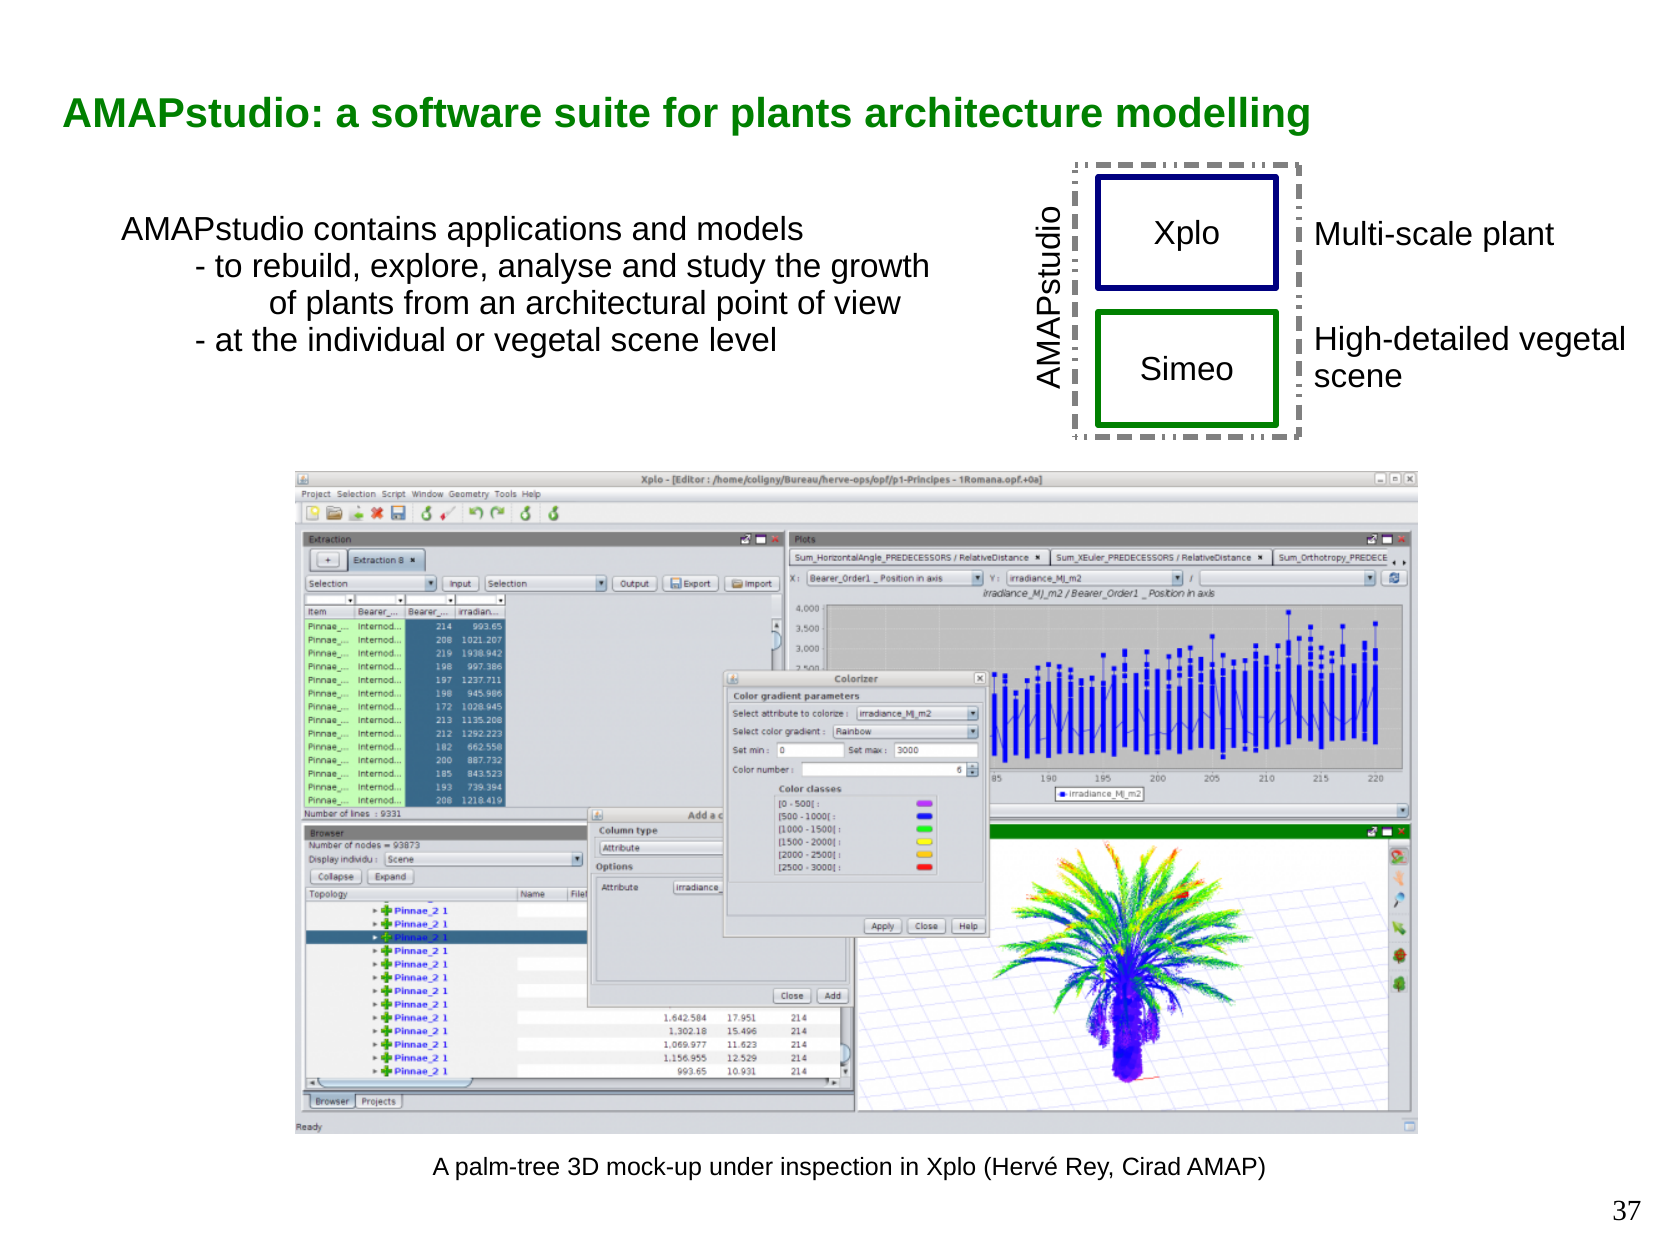

AMAPstudio: a software suite for plants architecture modelling
Xplo
AMAPstudio contains applications and models
	- to rebuild, explore, analyse and study the growth
		of plants from an architectural point of view
	- at the individual or vegetal scene level
Multi-scale plant
AMAPstudio
Simeo
High-detailed vegetal scene
A palm-tree 3D mock-up under inspection in Xplo (Hervé Rey, Cirad AMAP)